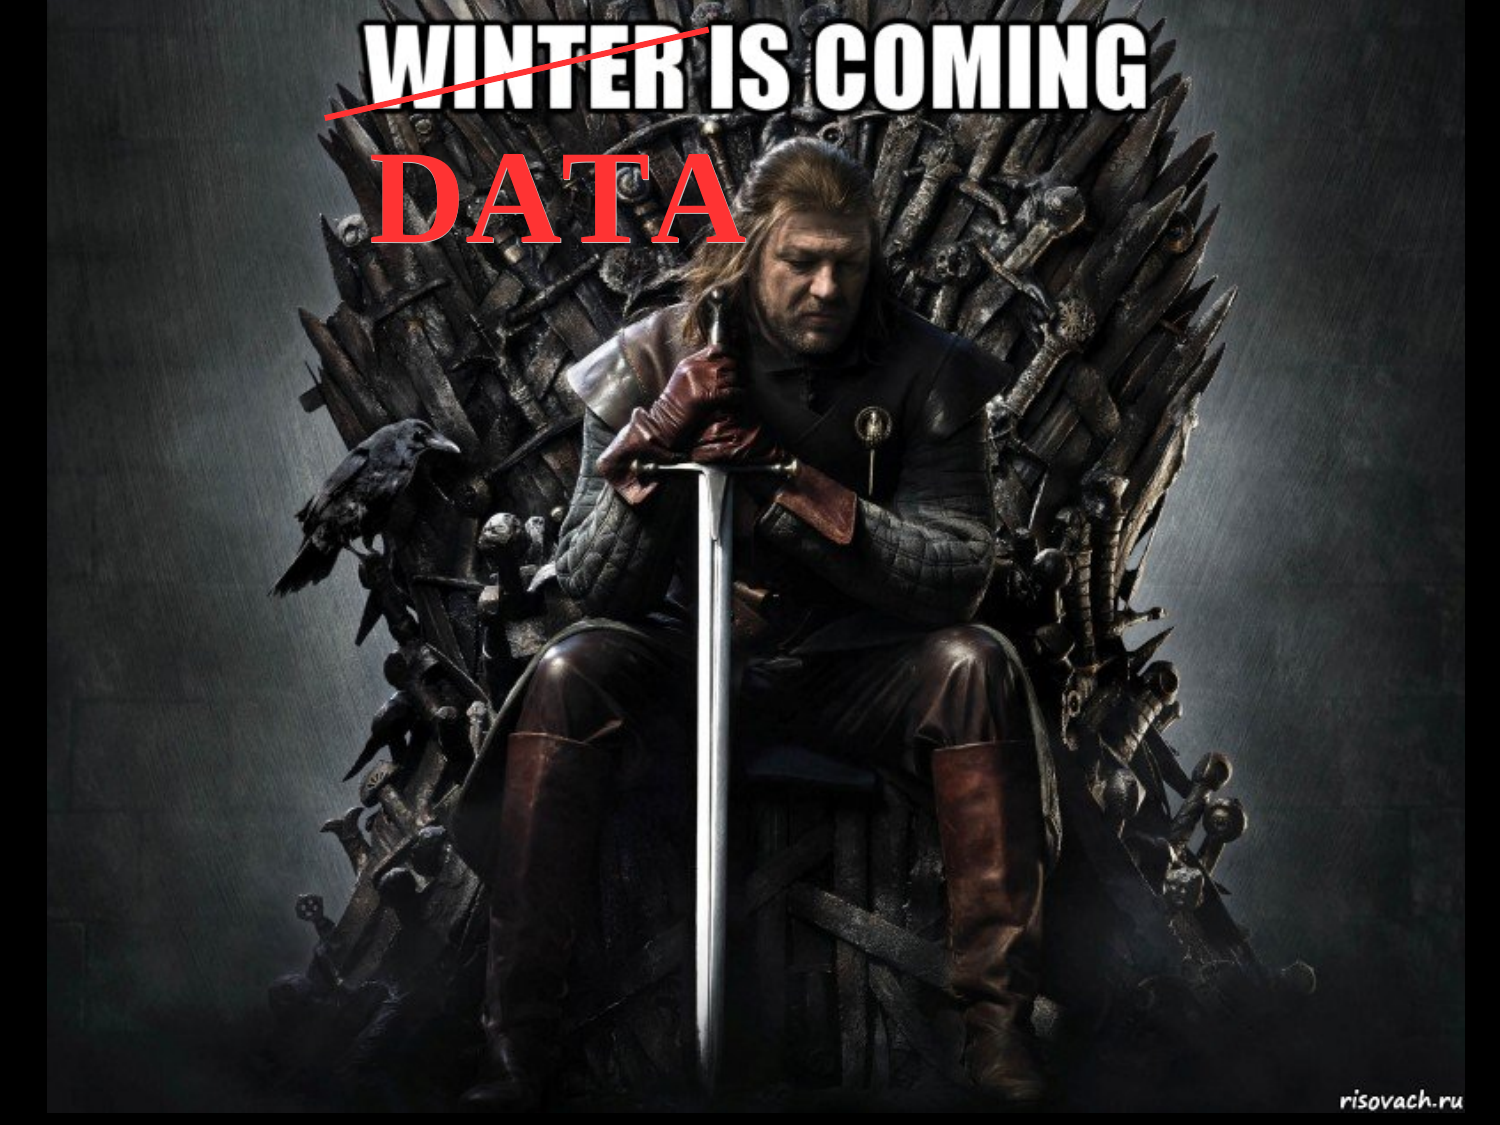

# Conclusions
DATA
Physics goals have been outlined
Status of Step IV analysis preparation has been discussed
Plan for June/July has been presented
Planning for subsequent runs discussed
Plan for analysis group support of Step IV operations was described
36